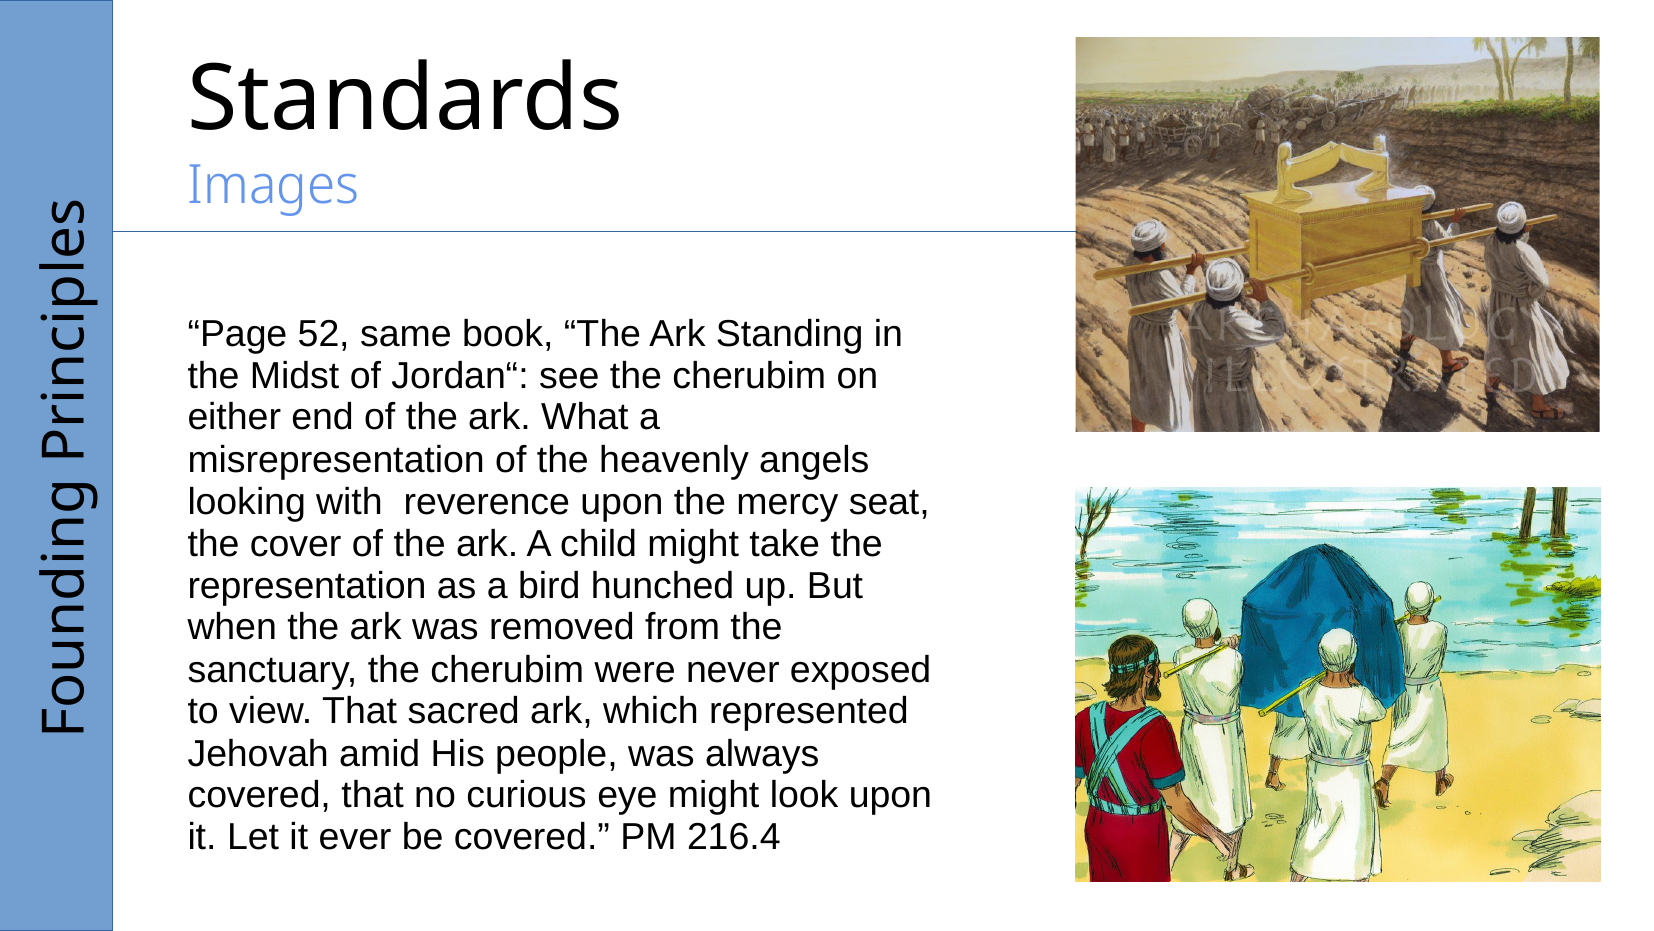

# Standards
Images
“Page 52, same book, “The Ark Standing in the Midst of Jordan“: see the cherubim on either end of the ark. What a misrepresentation of the heavenly angels looking with reverence upon the mercy seat, the cover of the ark. A child might take the representation as a bird hunched up. But when the ark was removed from the sanctuary, the cherubim were never exposed to view. That sacred ark, which represented Jehovah amid His people, was always covered, that no curious eye might look upon it. Let it ever be covered.” PM 216.4
Founding Principles